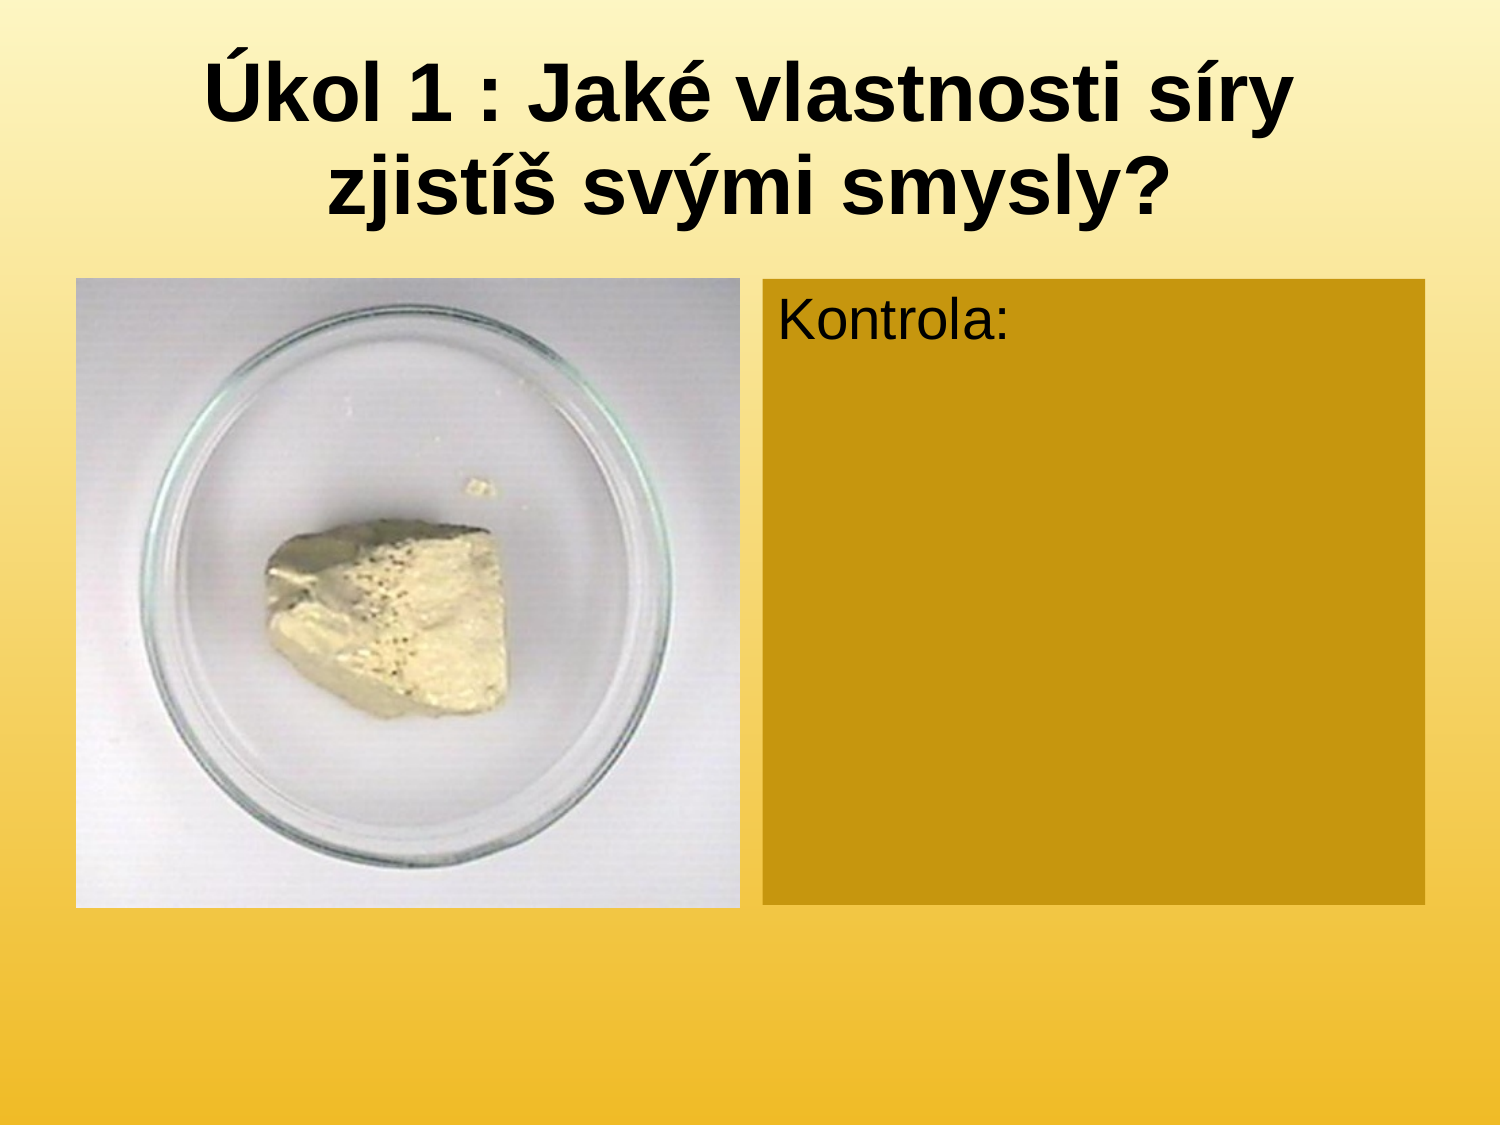

# Úkol 1 : Jaké vlastnosti síry zjistíš svými smysly?
Kontrola:
barva, skupenství,
vzhled, zápach